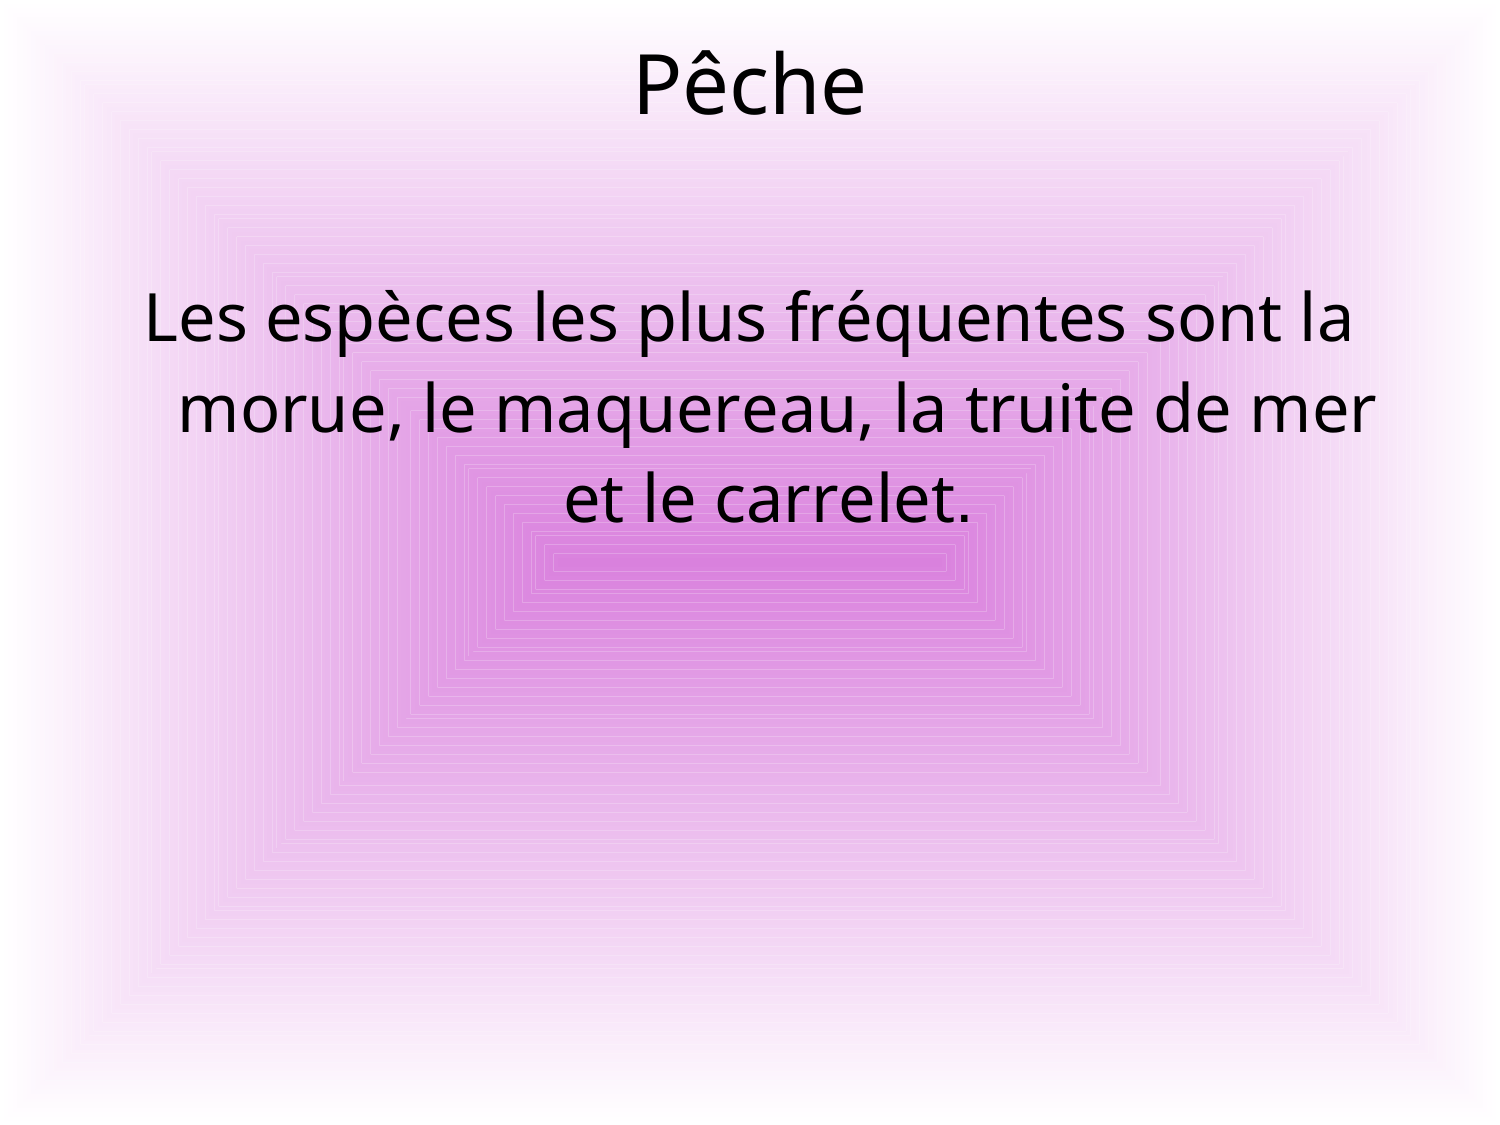

# Pêche
Les espèces les plus fréquentes sont la morue, le maquereau, la truite de mer et le carrelet.